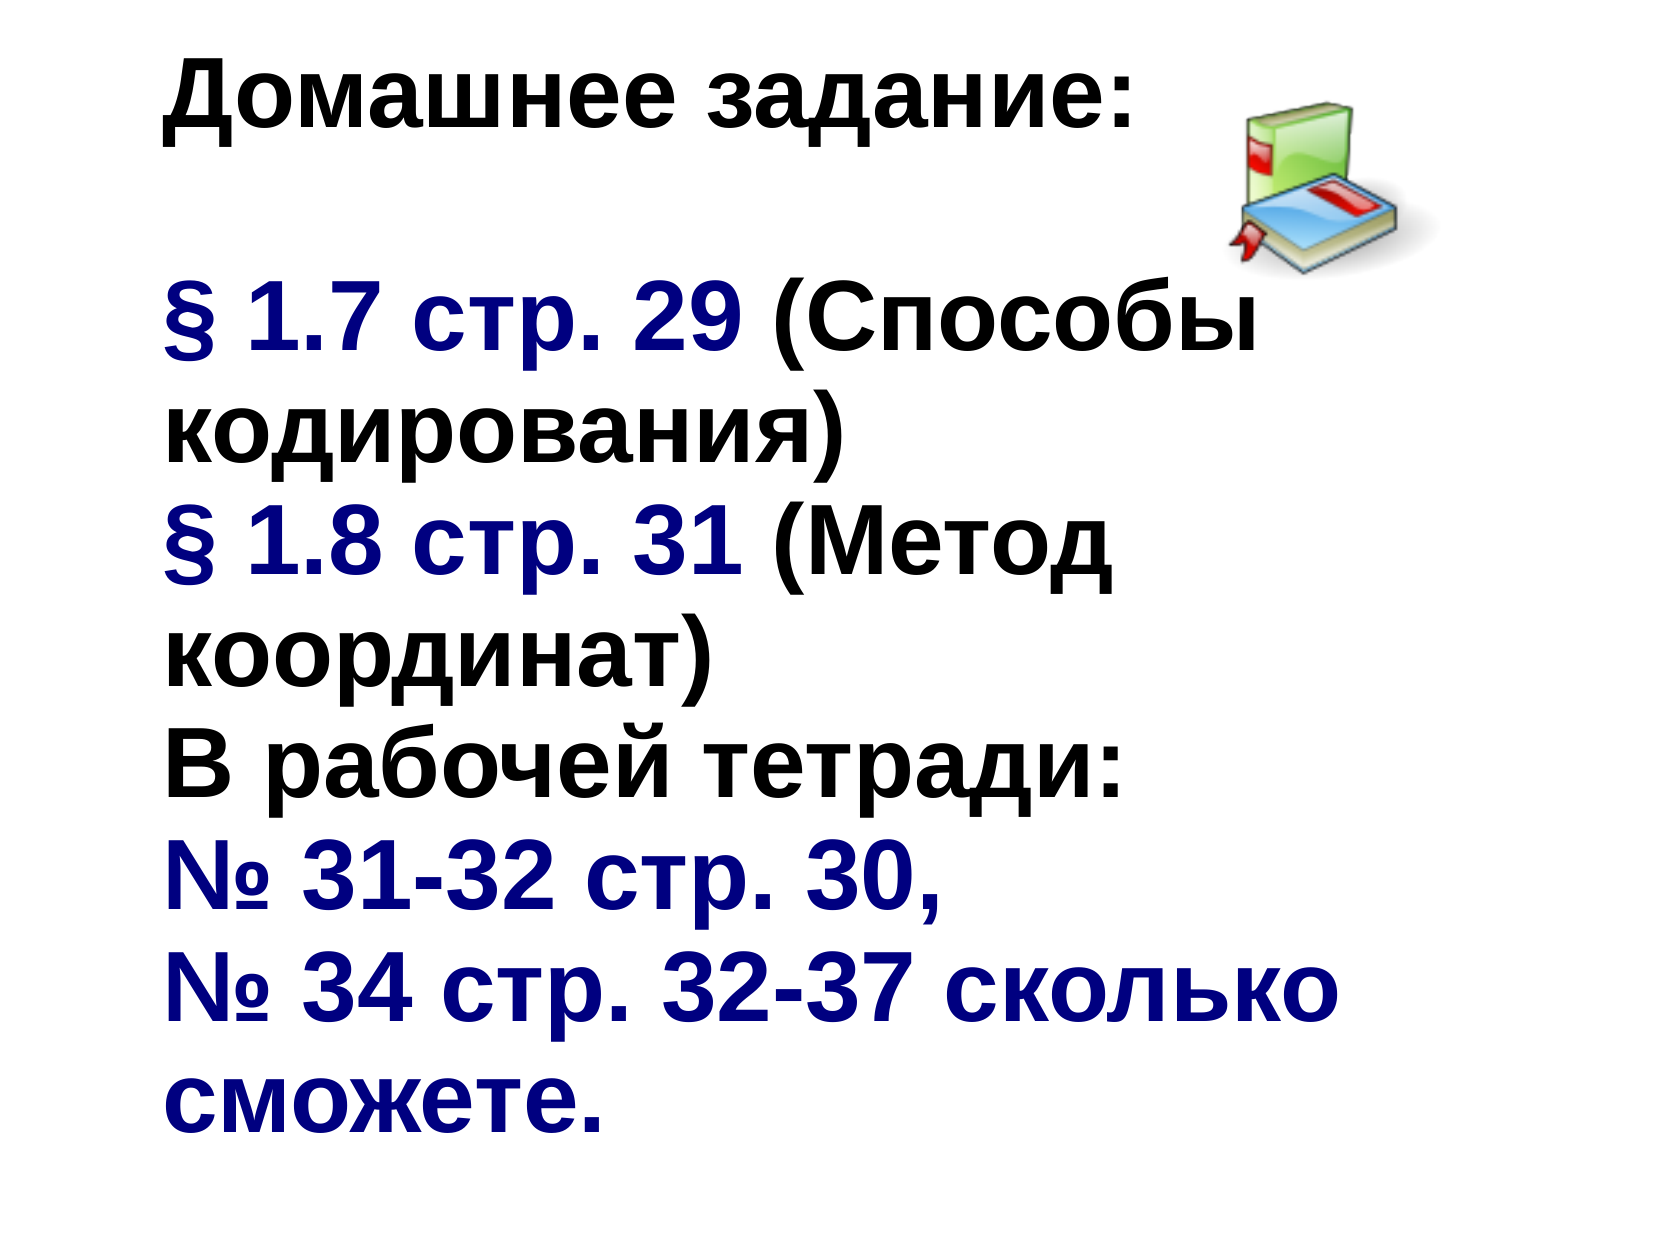

Домашнее задание:
§ 1.7 стр. 29 (Способы кодирования)
§ 1.8 стр. 31 (Метод координат)
В рабочей тетради:
№ 31-32 стр. 30,
№ 34 стр. 32-37 сколько сможете.